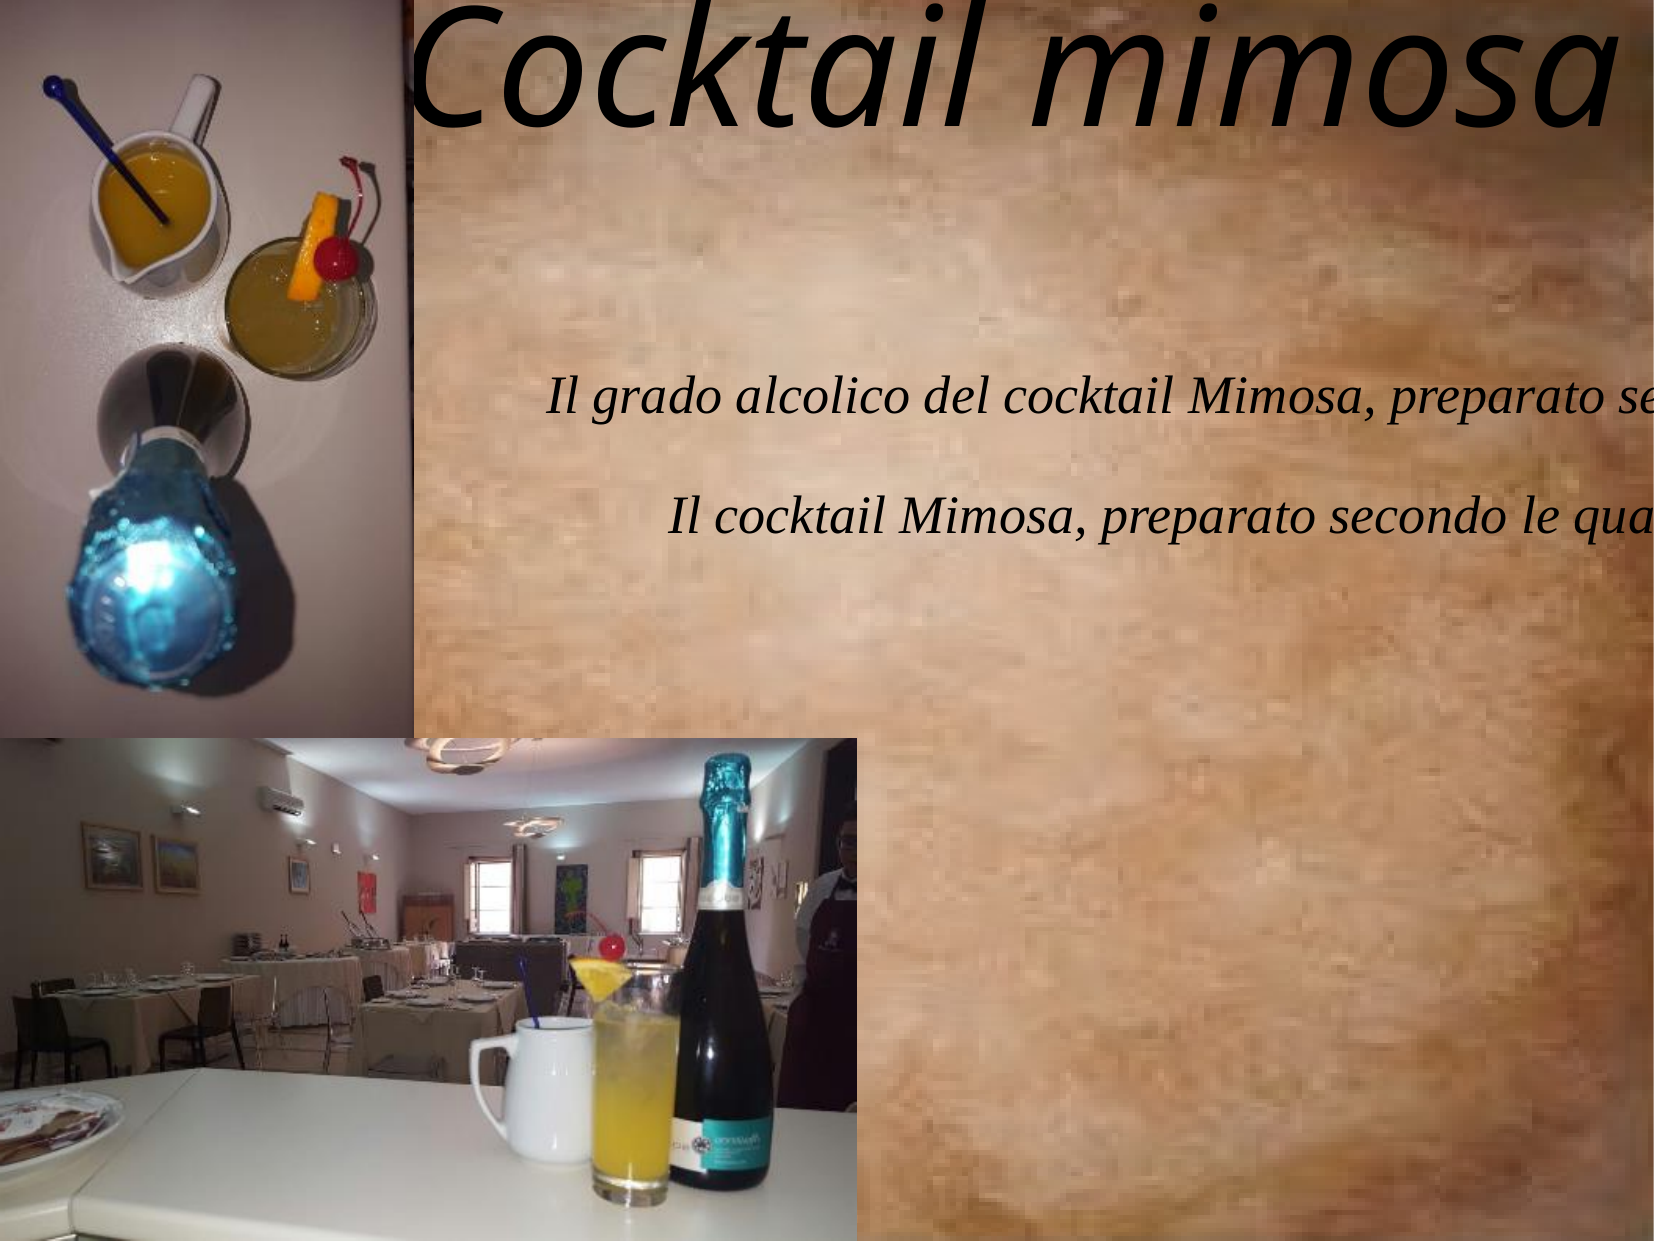

Cocktail mimosa
Calcolo calorico del „Cocktail Mimosa“:
Il grado alcolico del cocktail Mimosa, preparato secondo le quantità specificate nella ricetta tradizionale, è pari a circa 6% Vol.
Il cocktail Mimosa, preparato secondo le quantità specificate nella ricetta tradizionale, apporta circa 52,05 calorie (Kcal).
Mimosa: elenco ingredienti:
Spremuta d'arancia 75 ml
Champagne 75 ml